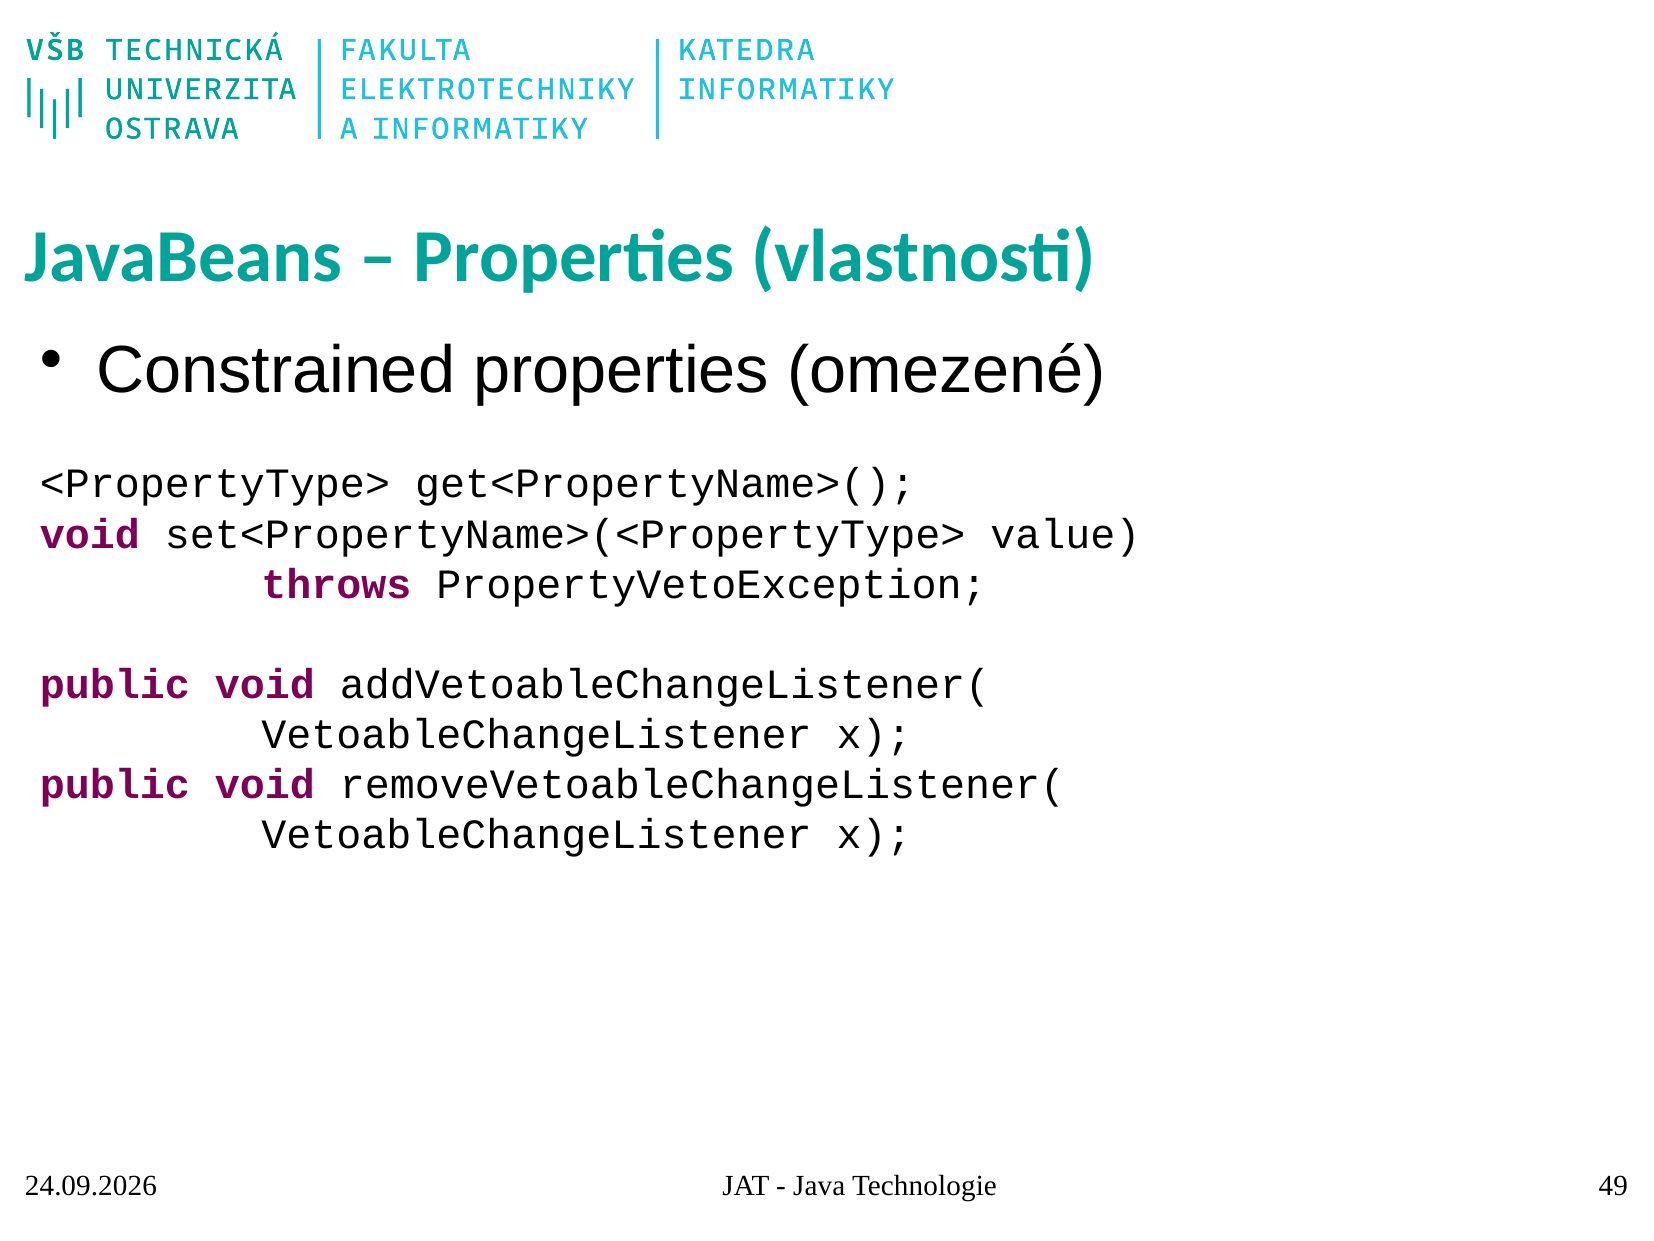

JavaBeans – Properties (vlastnosti)
# Constrained properties (omezené)
<PropertyType> get<PropertyName>();
void set<PropertyName>(<PropertyType> value)
			throws PropertyVetoException;
public void addVetoableChangeListener(
			VetoableChangeListener x);
public void removeVetoableChangeListener(
			VetoableChangeListener x);
JAT - Java Technologie
49